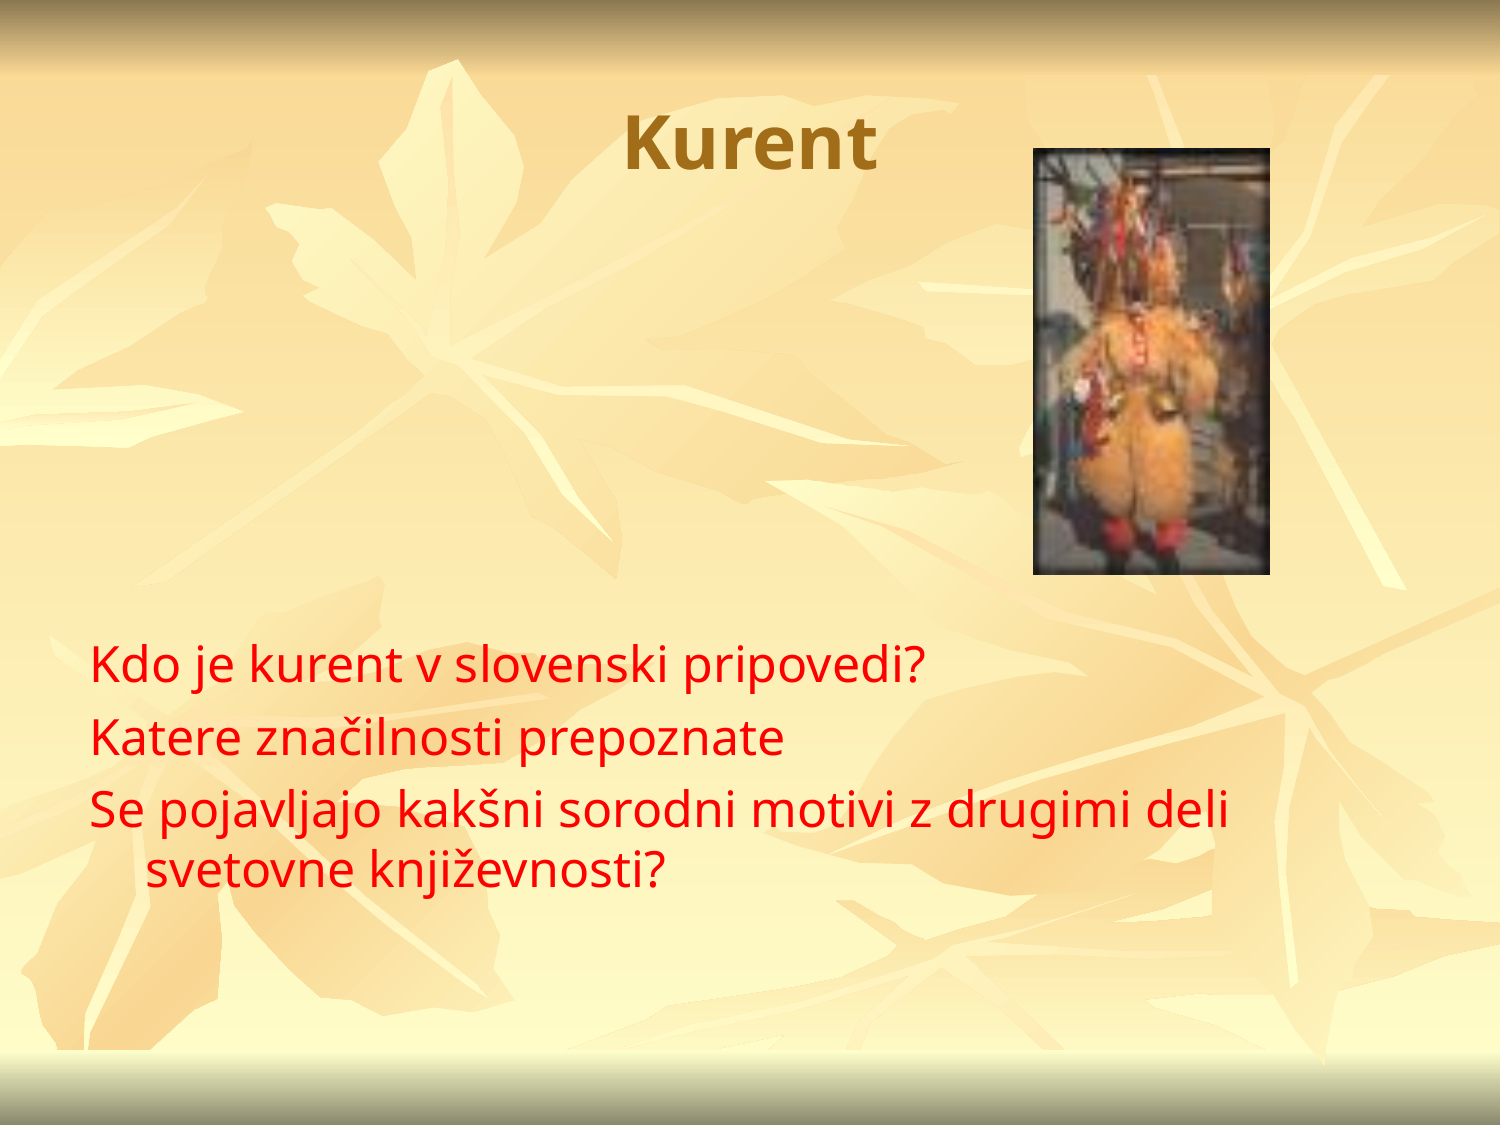

# Kurent
Kdo je kurent v slovenski pripovedi?
Katere značilnosti prepoznate
Se pojavljajo kakšni sorodni motivi z drugimi deli svetovne književnosti?